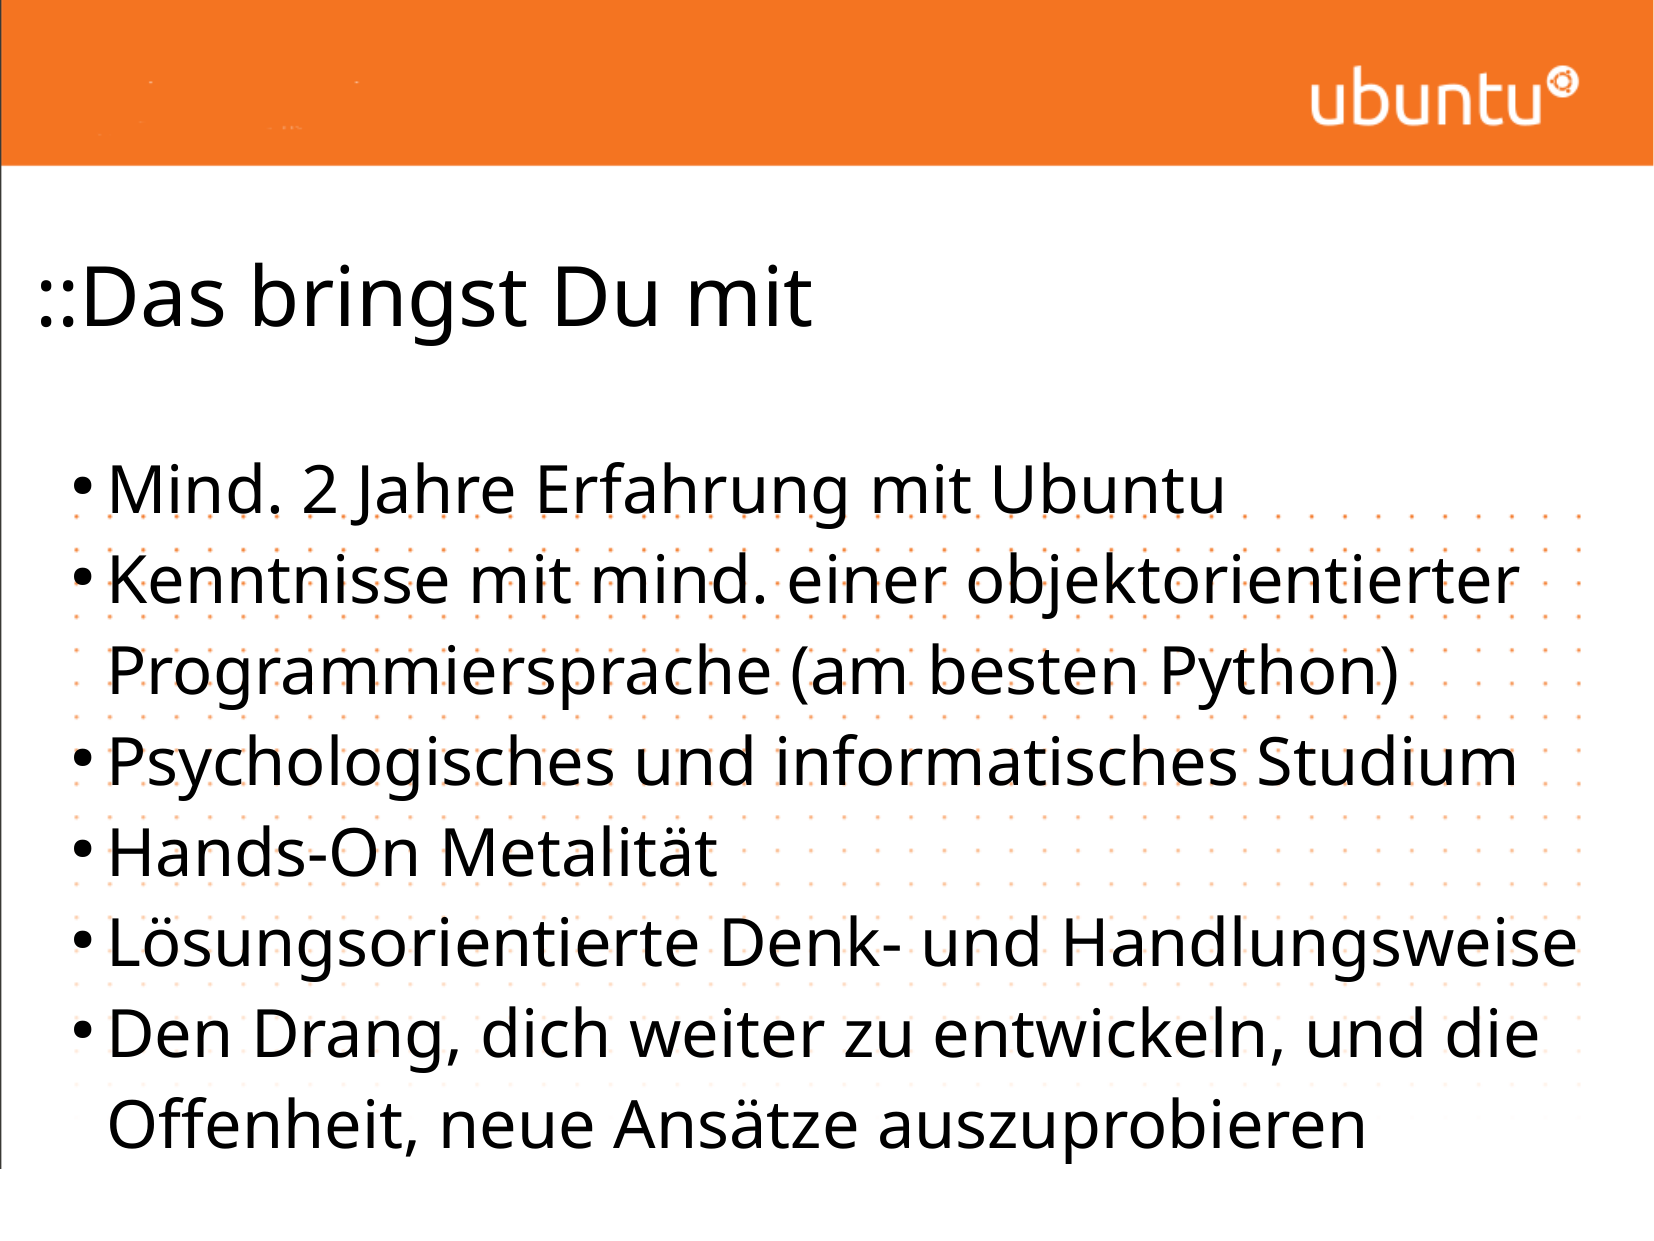

# ::Das bringst Du mit
Mind. 2 Jahre Erfahrung mit Ubuntu
Kenntnisse mit mind. einer objektorientierter Programmiersprache (am besten Python)
Psychologisches und informatisches Studium
Hands-On Metalität
Lösungsorientierte Denk- und Handlungsweise
Den Drang, dich weiter zu entwickeln, und die Offenheit, neue Ansätze auszuprobieren